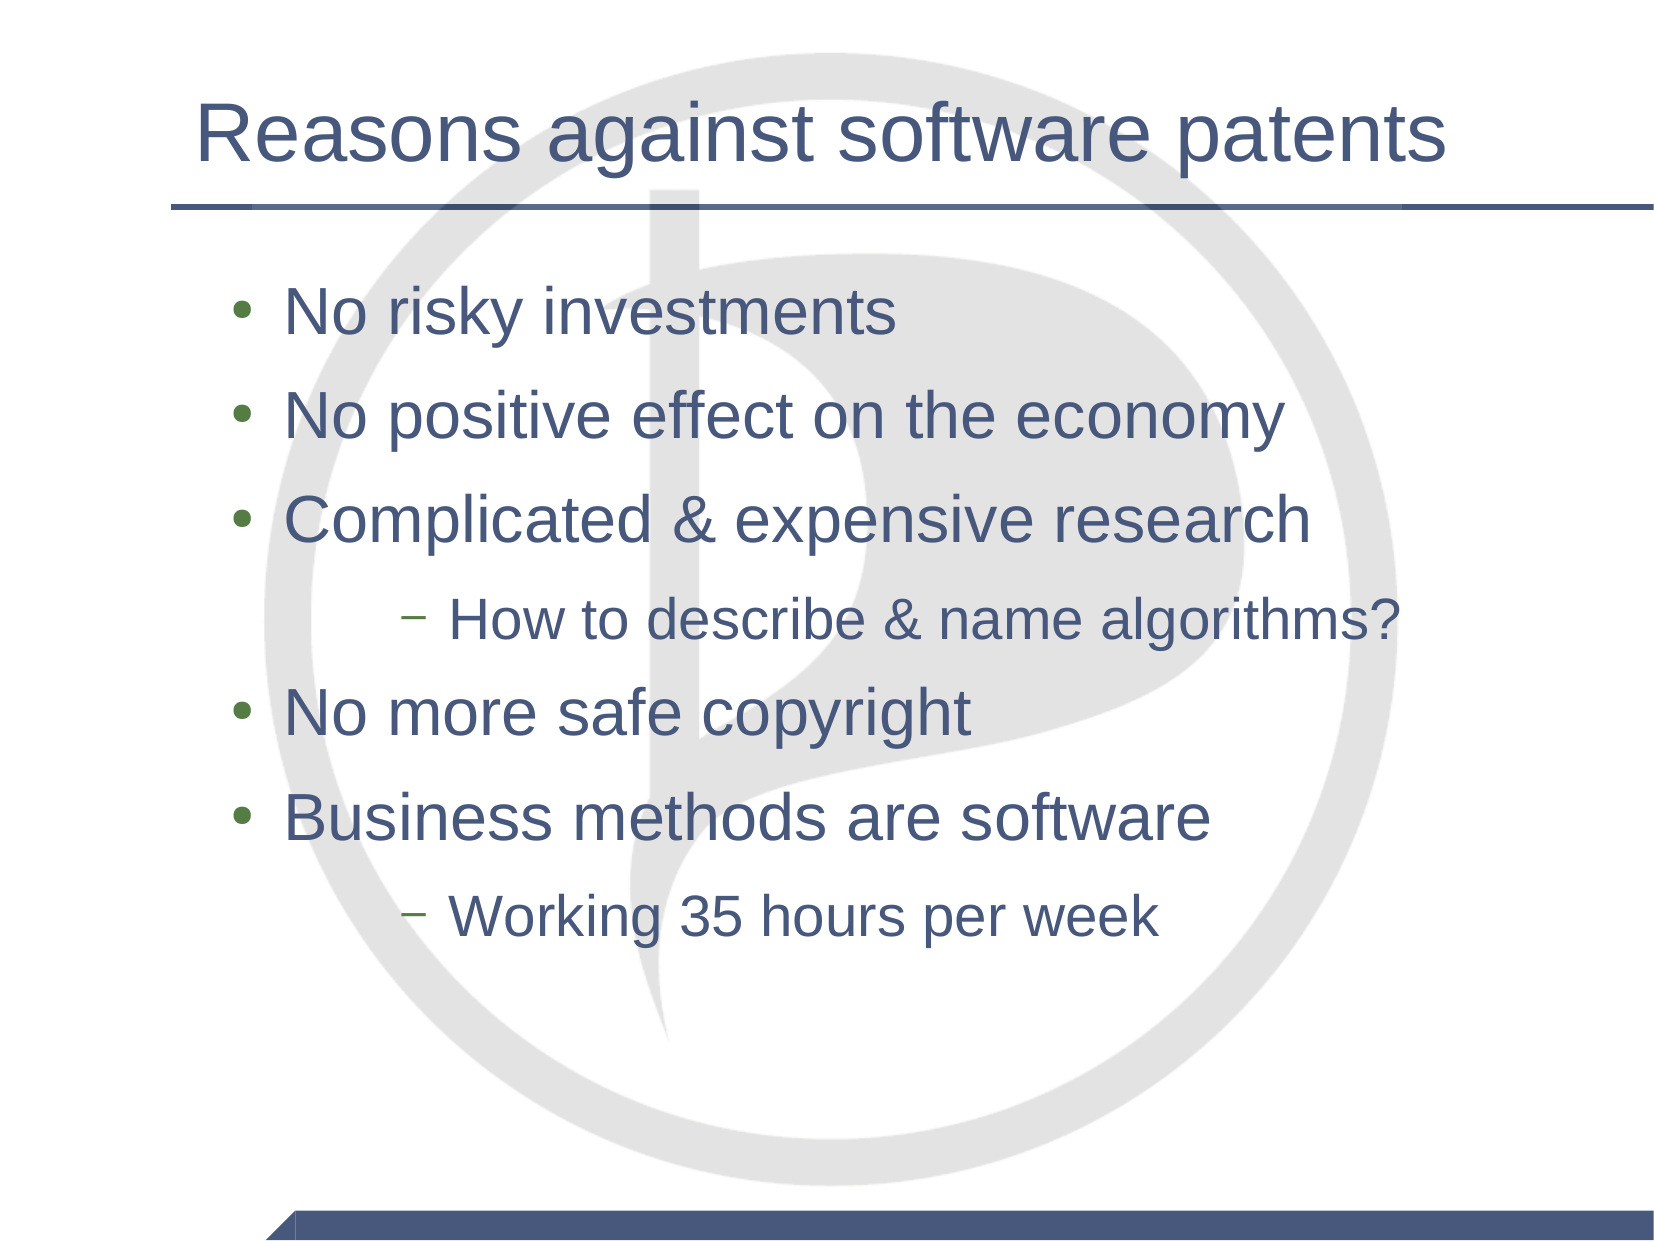

# Reasons against software patents
No risky investments
No positive effect on the economy
Complicated & expensive research
How to describe & name algorithms?
No more safe copyright
Business methods are software
Working 35 hours per week